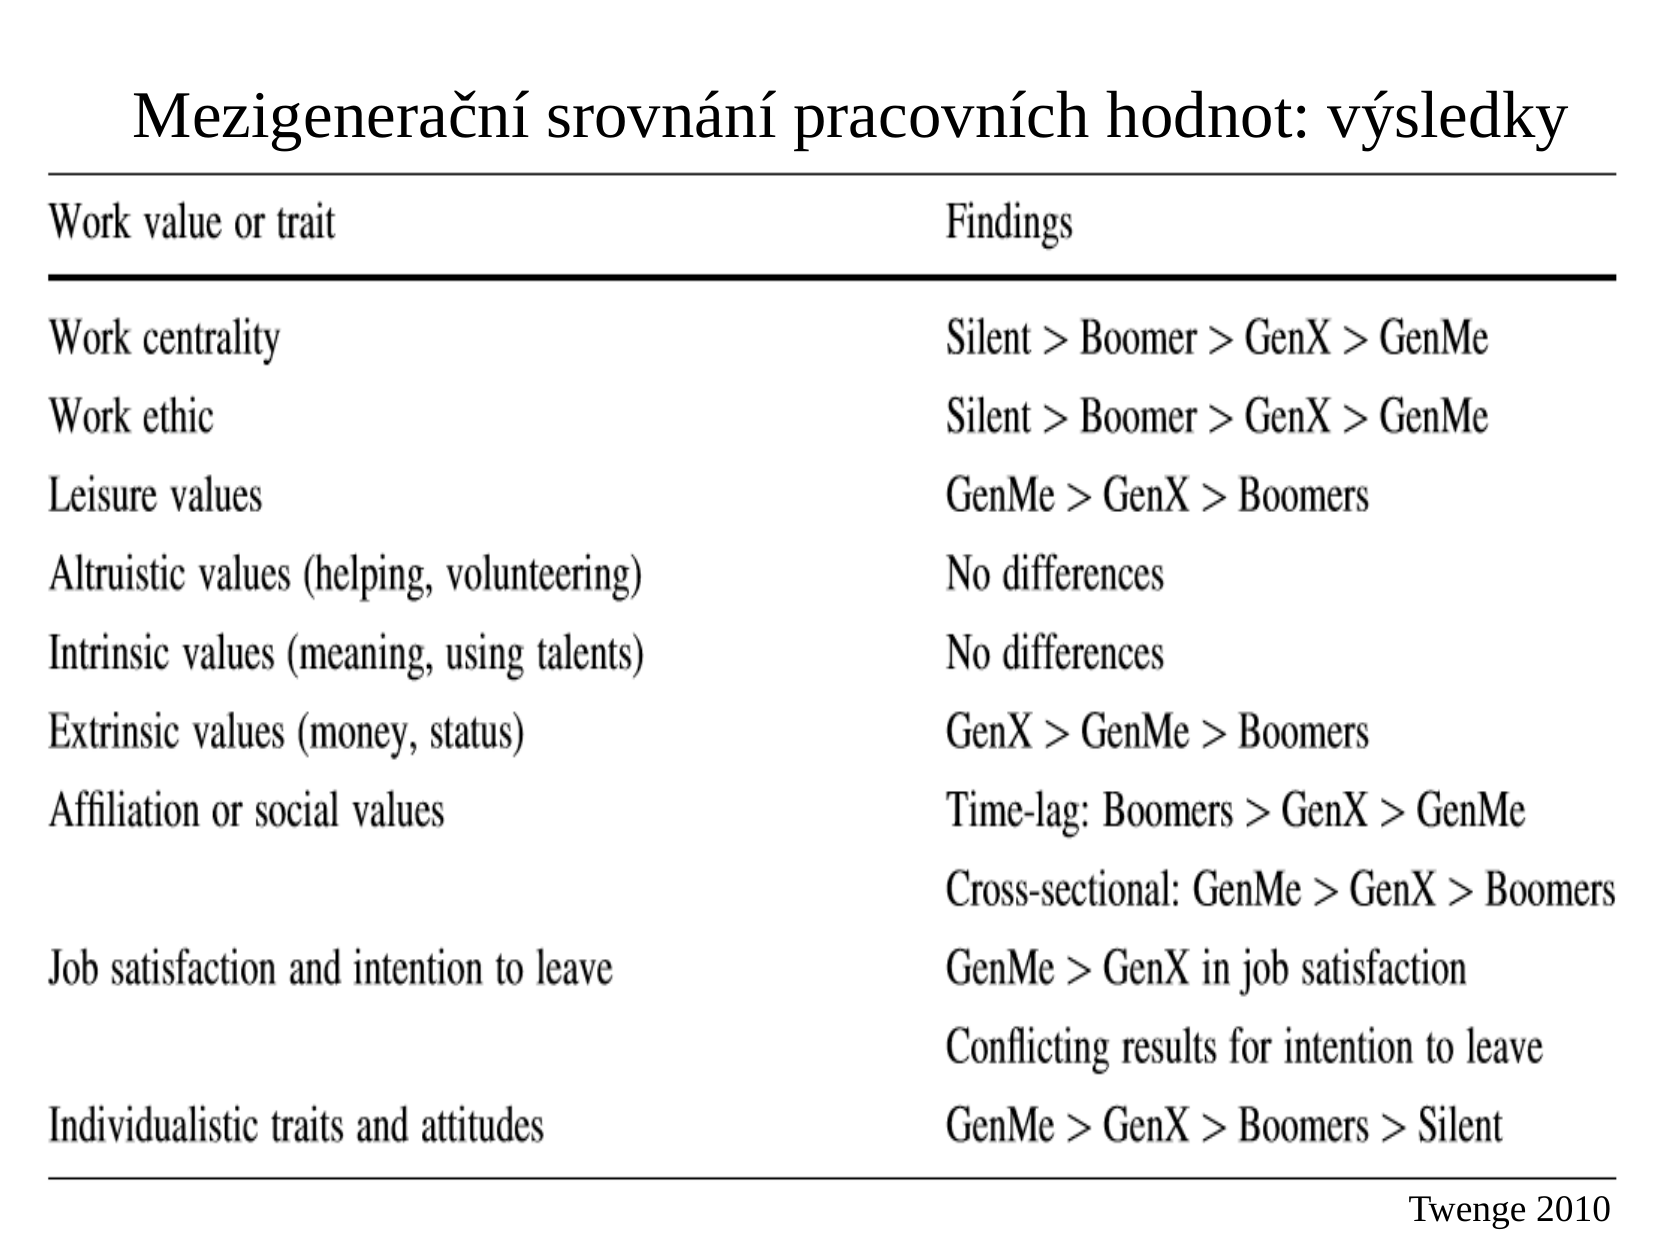

Mezigenerační srovnání pracovních hodnot: výsledky
#
Twenge 2010